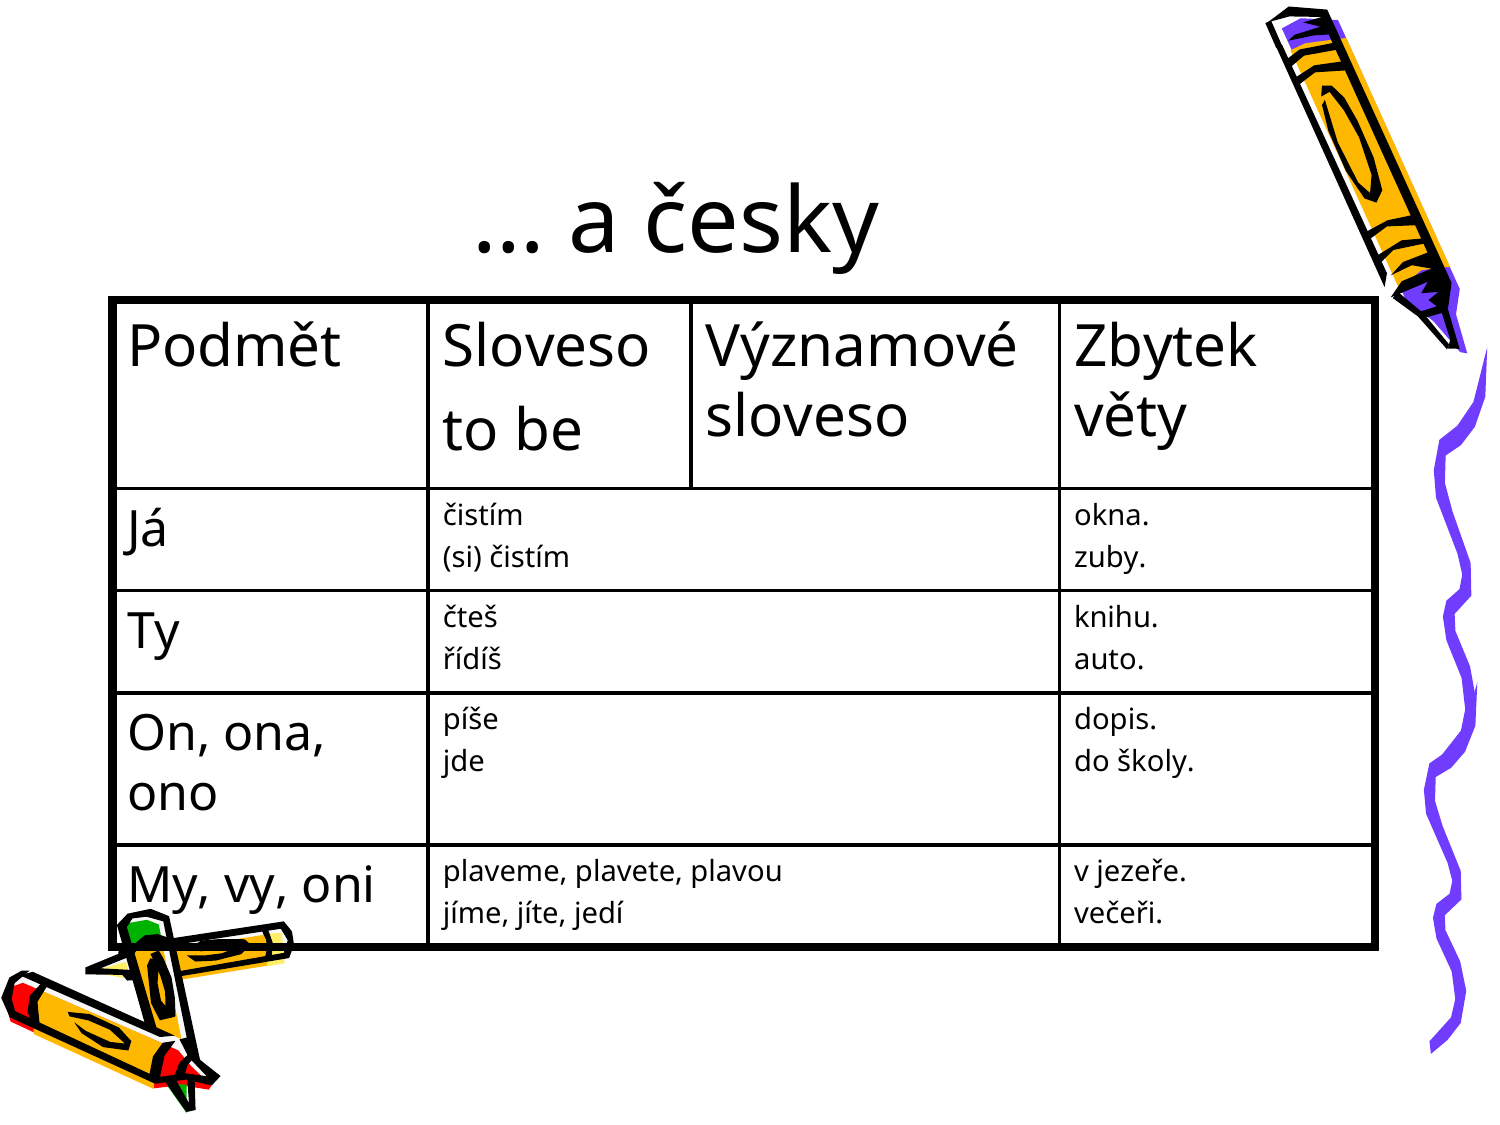

# … a česky
| Podmět | Sloveso to be | Významové sloveso | Zbytek věty |
| --- | --- | --- | --- |
| Já | čistím (si) čistím | | okna. zuby. |
| Ty | čteš řídíš | | knihu. auto. |
| On, ona, ono | píše jde | | dopis. do školy. |
| My, vy, oni | plaveme, plavete, plavou jíme, jíte, jedí | | v jezeře. večeři. |